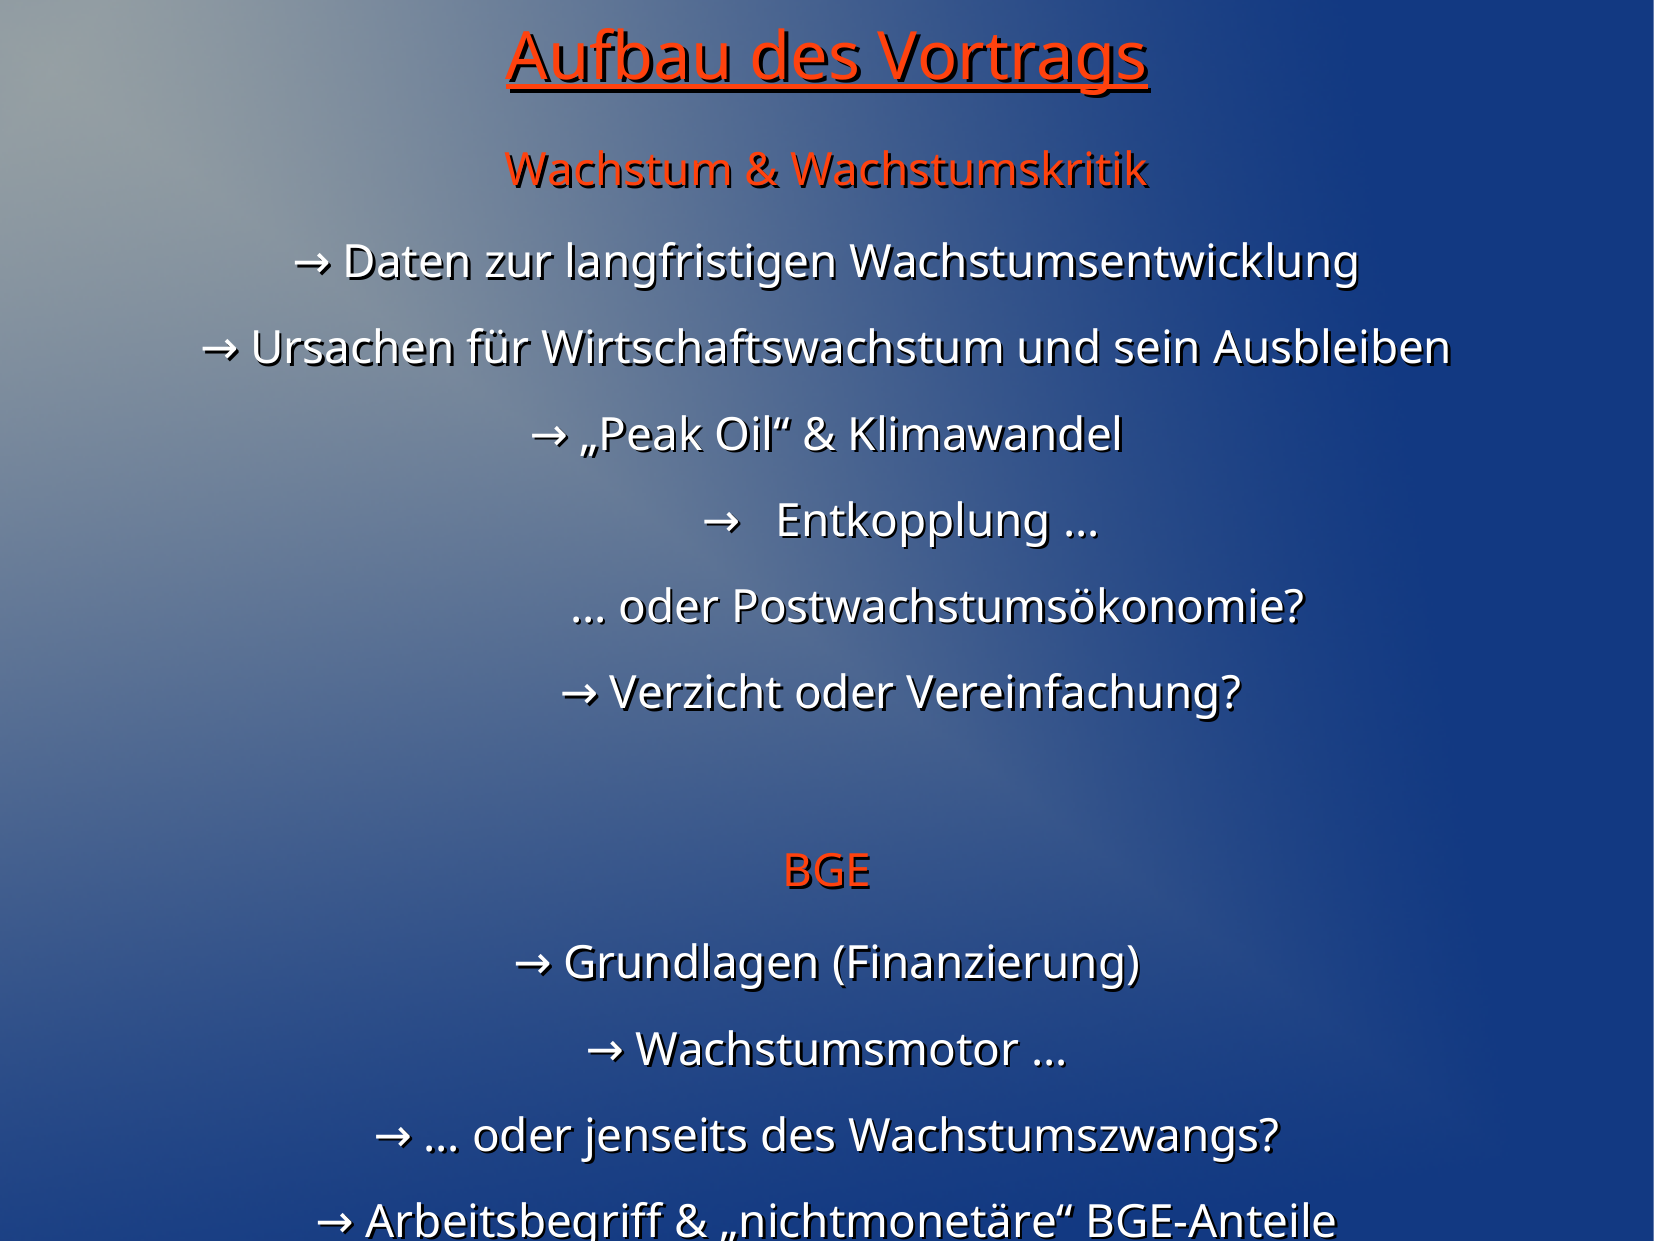

Aufbau des Vortrags
# Wachstum & Wachstumskritik
→ Daten zur langfristigen Wachstumsentwicklung
→ Ursachen für Wirtschaftswachstum und sein Ausbleiben
→ „Peak Oil“ & Klimawandel
		→	Entkopplung …
			... oder Postwachstumsökonomie?
		→ Verzicht oder Vereinfachung?
BGE
→ Grundlagen (Finanzierung)
→ Wachstumsmotor …
→ … oder jenseits des Wachstumszwangs?
→ Arbeitsbegriff & „nichtmonetäre“ BGE-Anteile
→ BGE & Wachstumskritik in der Piratenpartei?